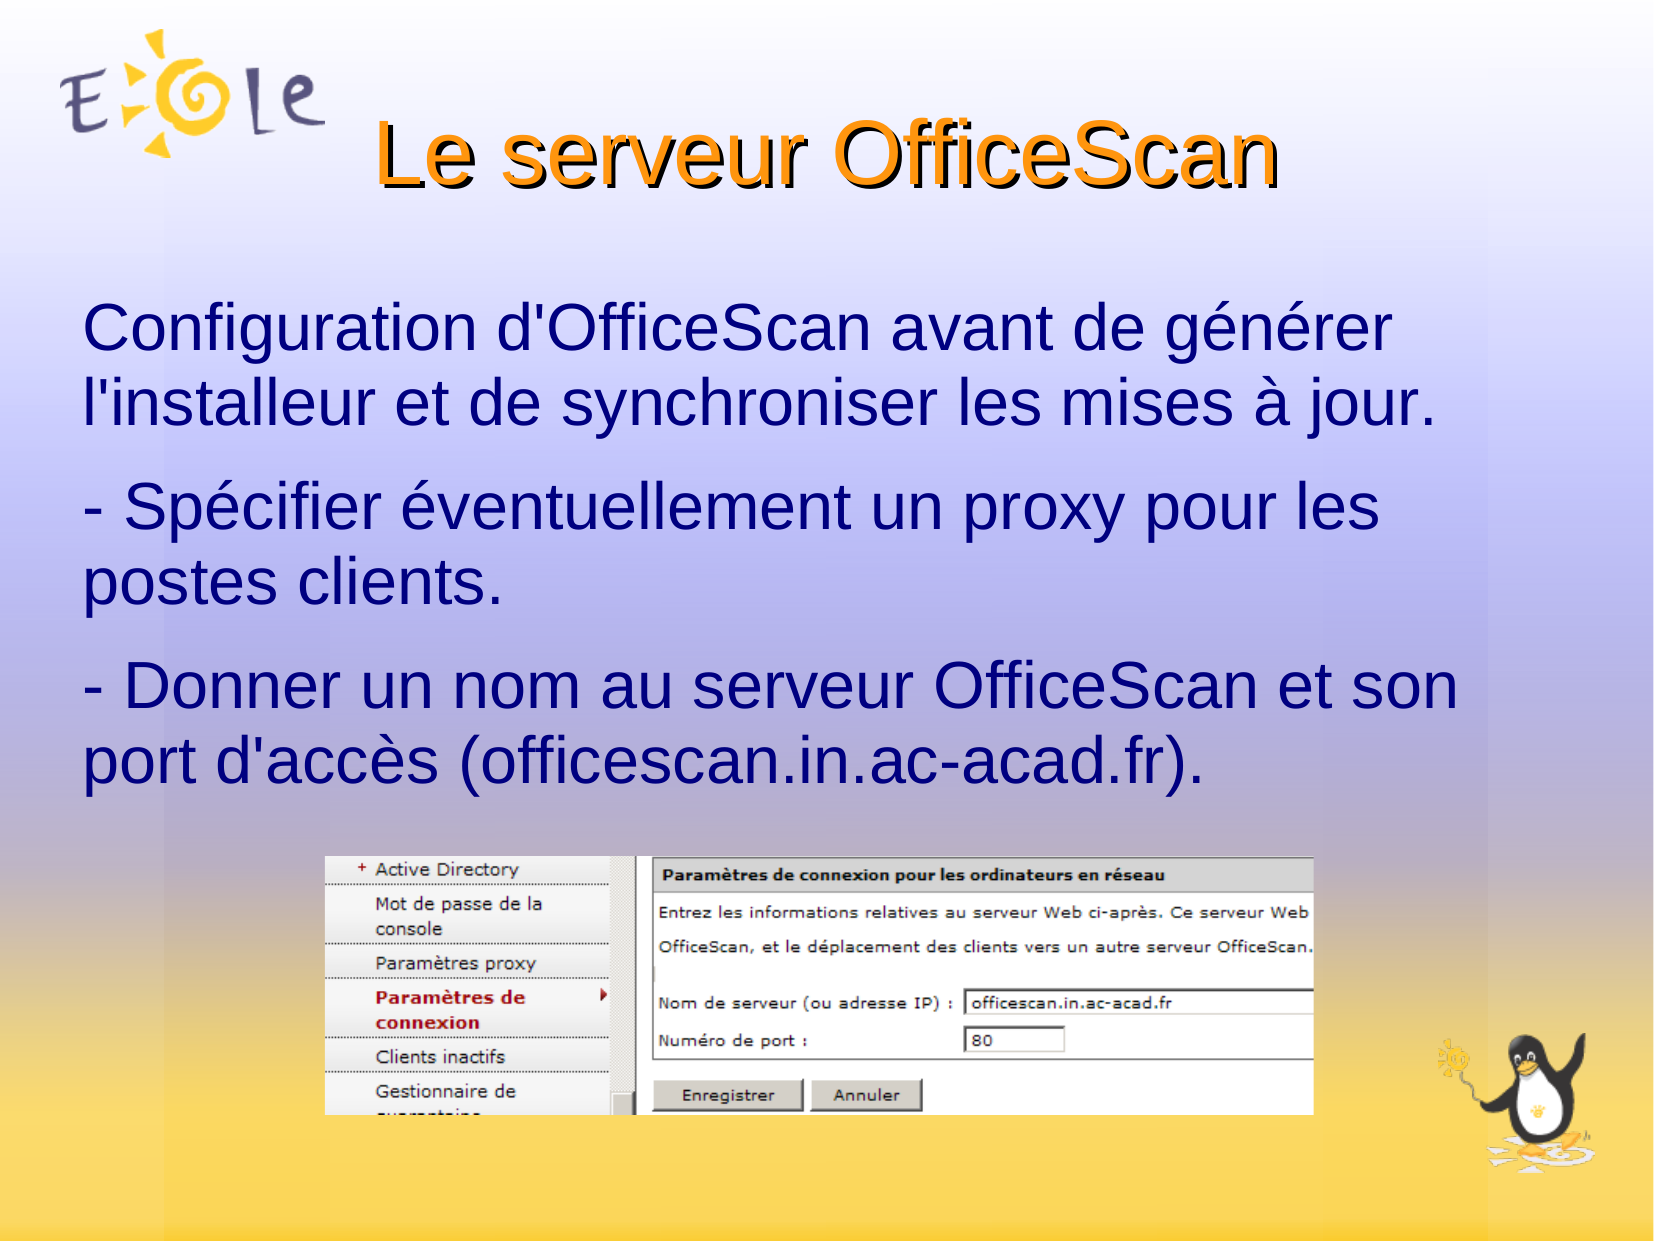

# Le serveur OfficeScan
Configuration d'OfficeScan avant de générer l'installeur et de synchroniser les mises à jour.
- Spécifier éventuellement un proxy pour les postes clients.
- Donner un nom au serveur OfficeScan et son port d'accès (officescan.in.ac-acad.fr).